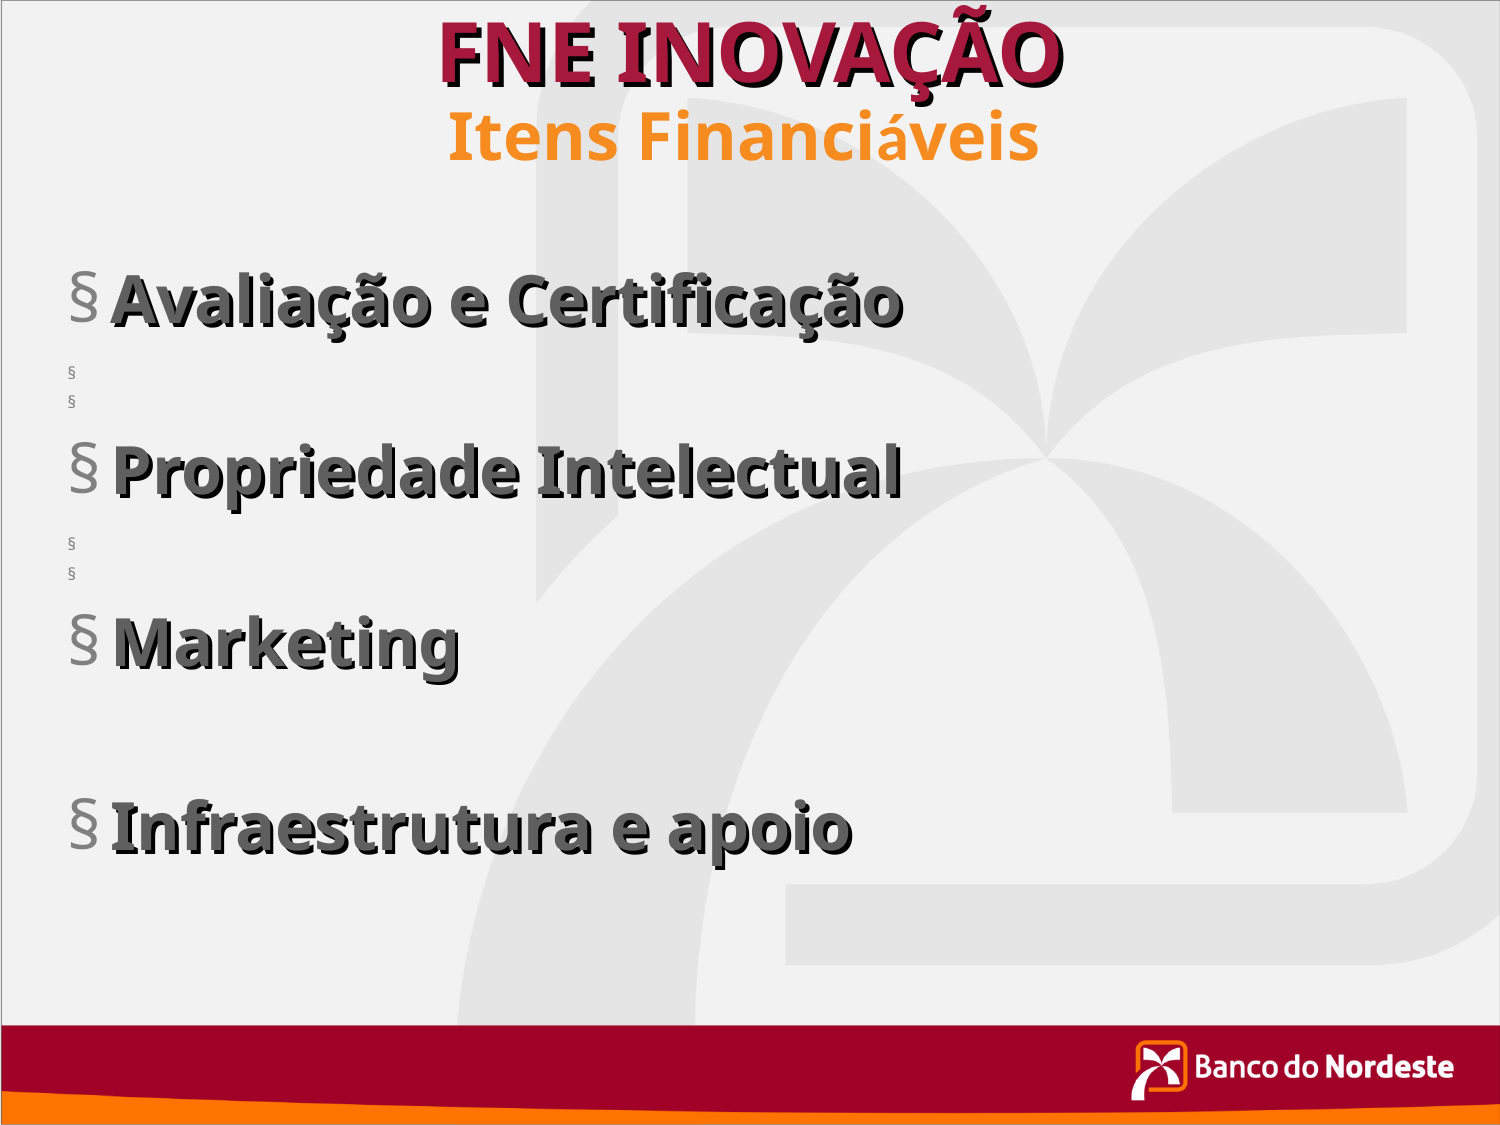

FNE INOVAÇÃO
Itens Financiáveis
Avaliação e Certificação
Propriedade Intelectual
Marketing
Infraestrutura e apoio